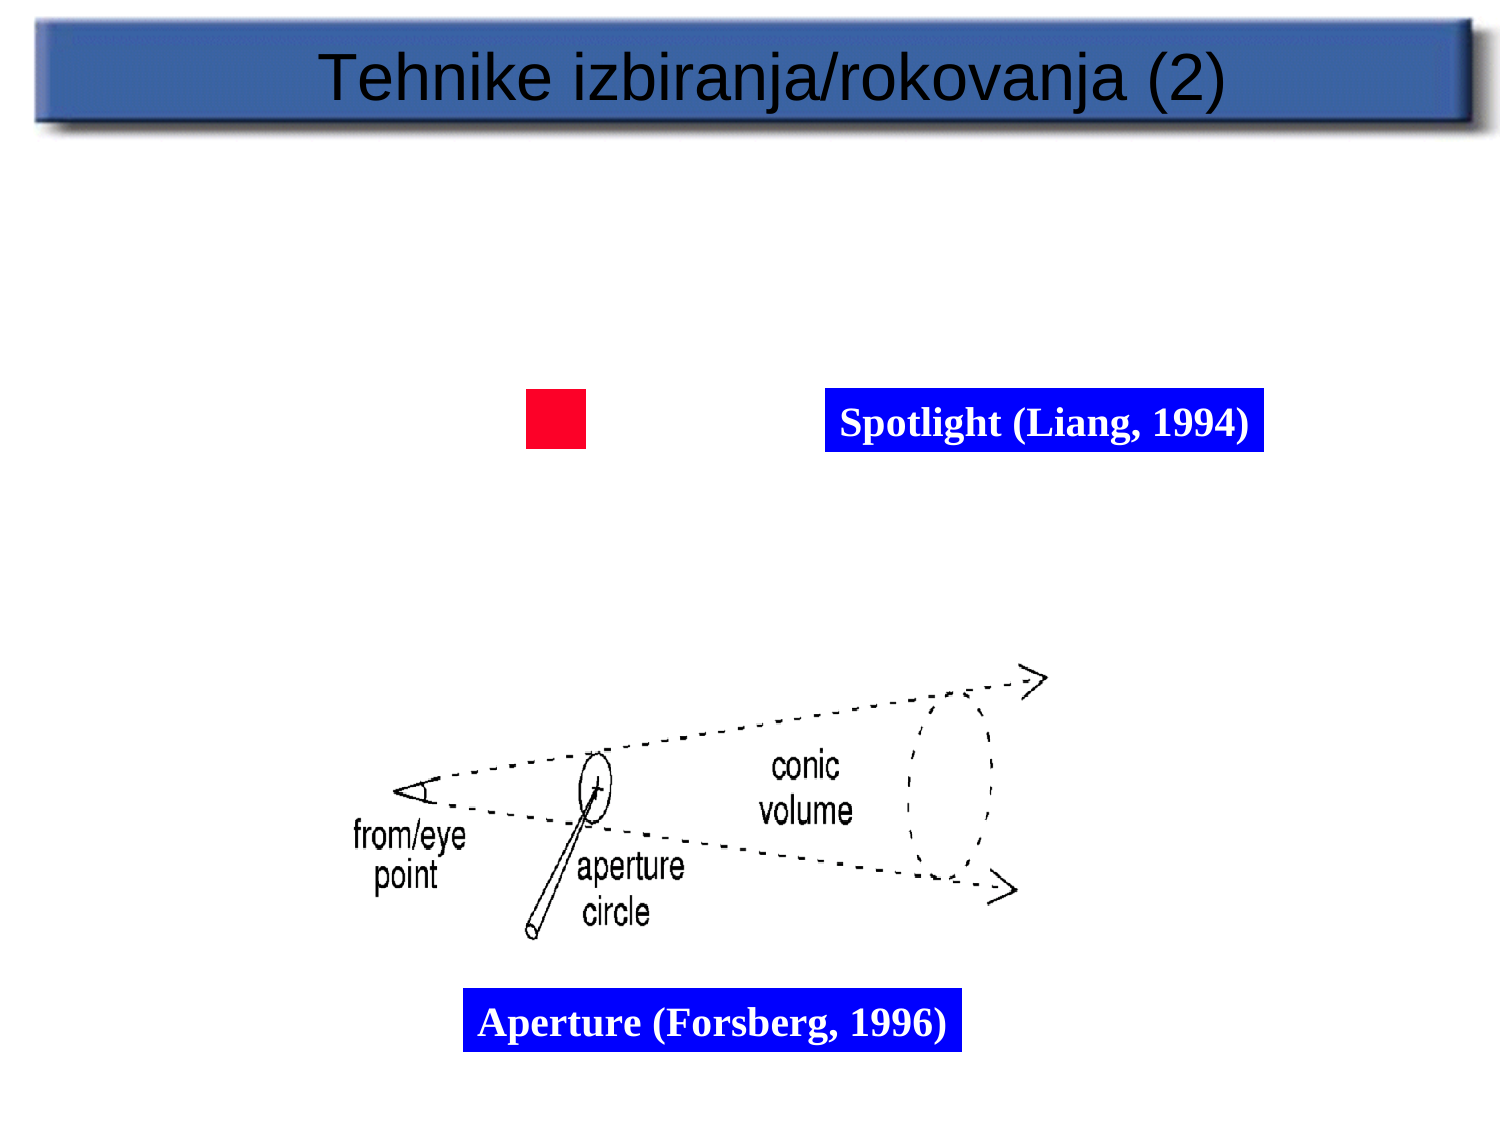

Tehnike izbiranja/rokovanja (2)
Spotlight (Liang, 1994)
Aperture (Forsberg, 1996)